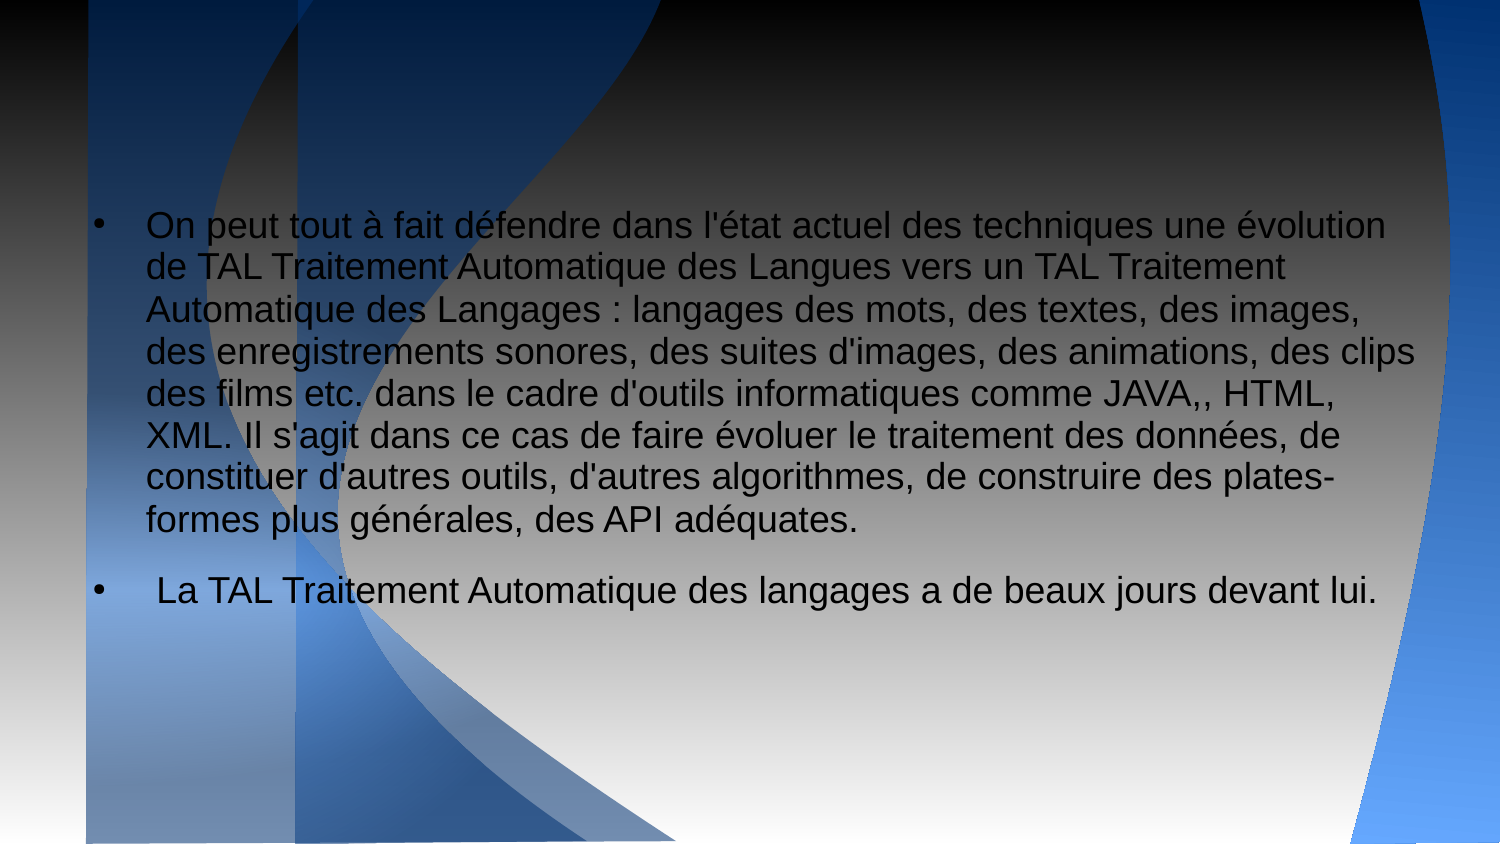

#
On peut tout à fait défendre dans l'état actuel des techniques une évolution de TAL Traitement Automatique des Langues vers un TAL Traitement Automatique des Langages : langages des mots, des textes, des images, des enregistrements sonores, des suites d'images, des animations, des clips des films etc. dans le cadre d'outils informatiques comme JAVA,, HTML, XML. Il s'agit dans ce cas de faire évoluer le traitement des données, de constituer d'autres outils, d'autres algorithmes, de construire des plates-formes plus générales, des API adéquates.
 La TAL Traitement Automatique des langages a de beaux jours devant lui.